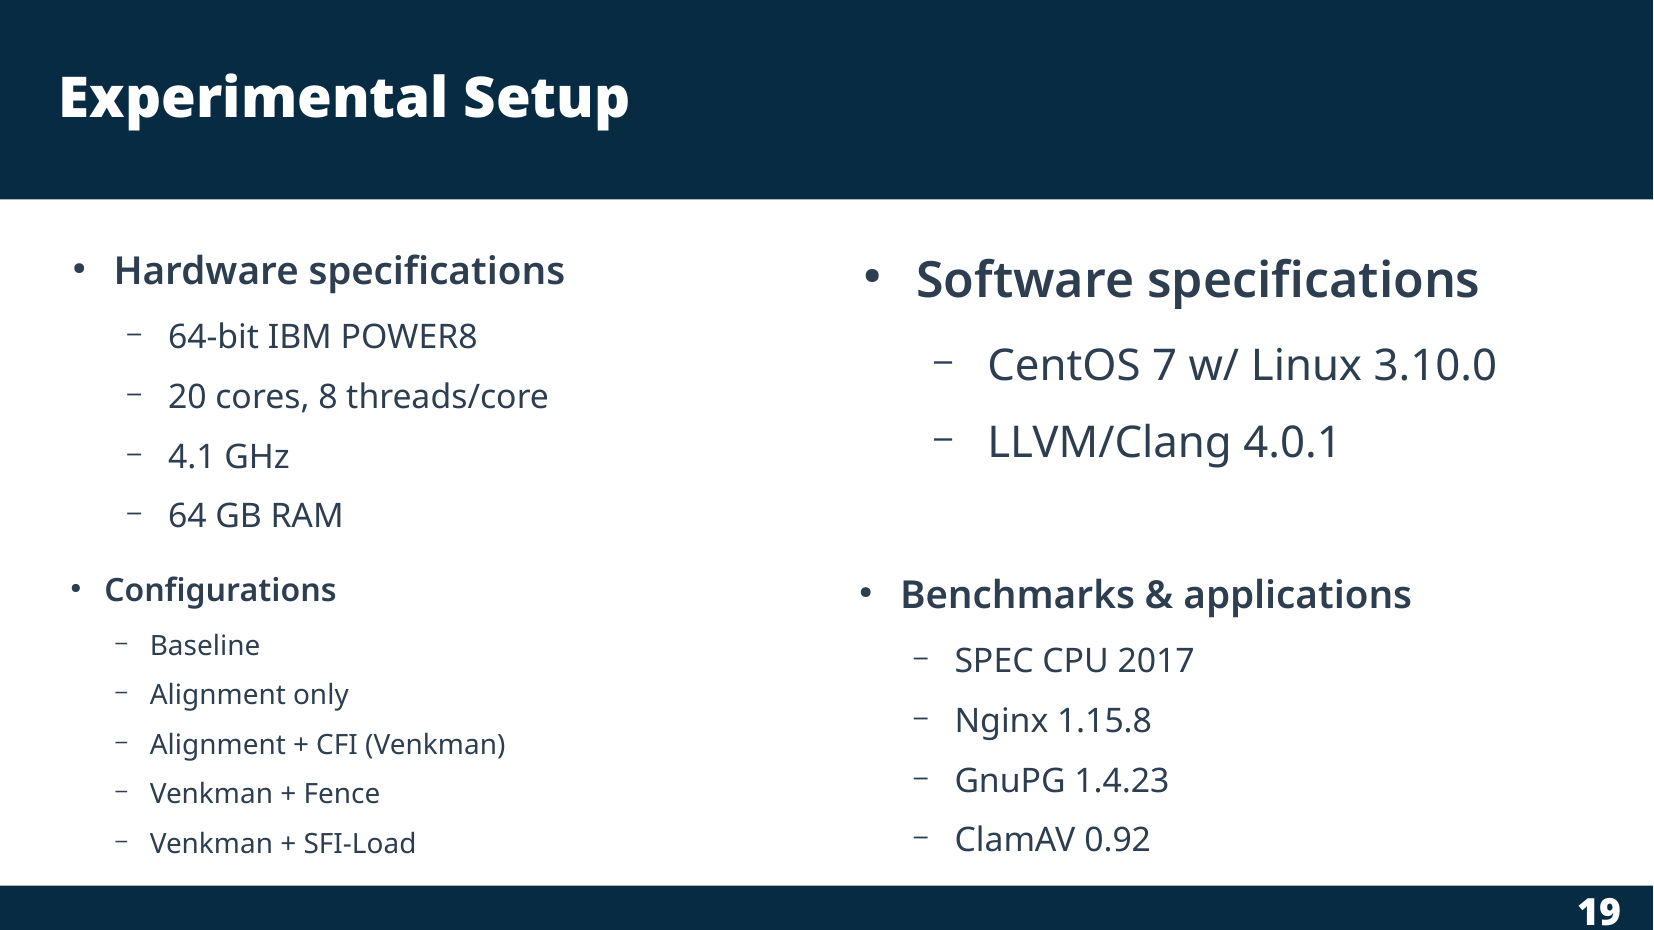

# Experimental Setup
Hardware specifications
64-bit IBM POWER8
20 cores, 8 threads/core
4.1 GHz
64 GB RAM
Software specifications
CentOS 7 w/ Linux 3.10.0
LLVM/Clang 4.0.1
Configurations
Baseline
Alignment only
Alignment + CFI (Venkman)
Venkman + Fence
Venkman + SFI-Load
Benchmarks & applications
SPEC CPU 2017
Nginx 1.15.8
GnuPG 1.4.23
ClamAV 0.92